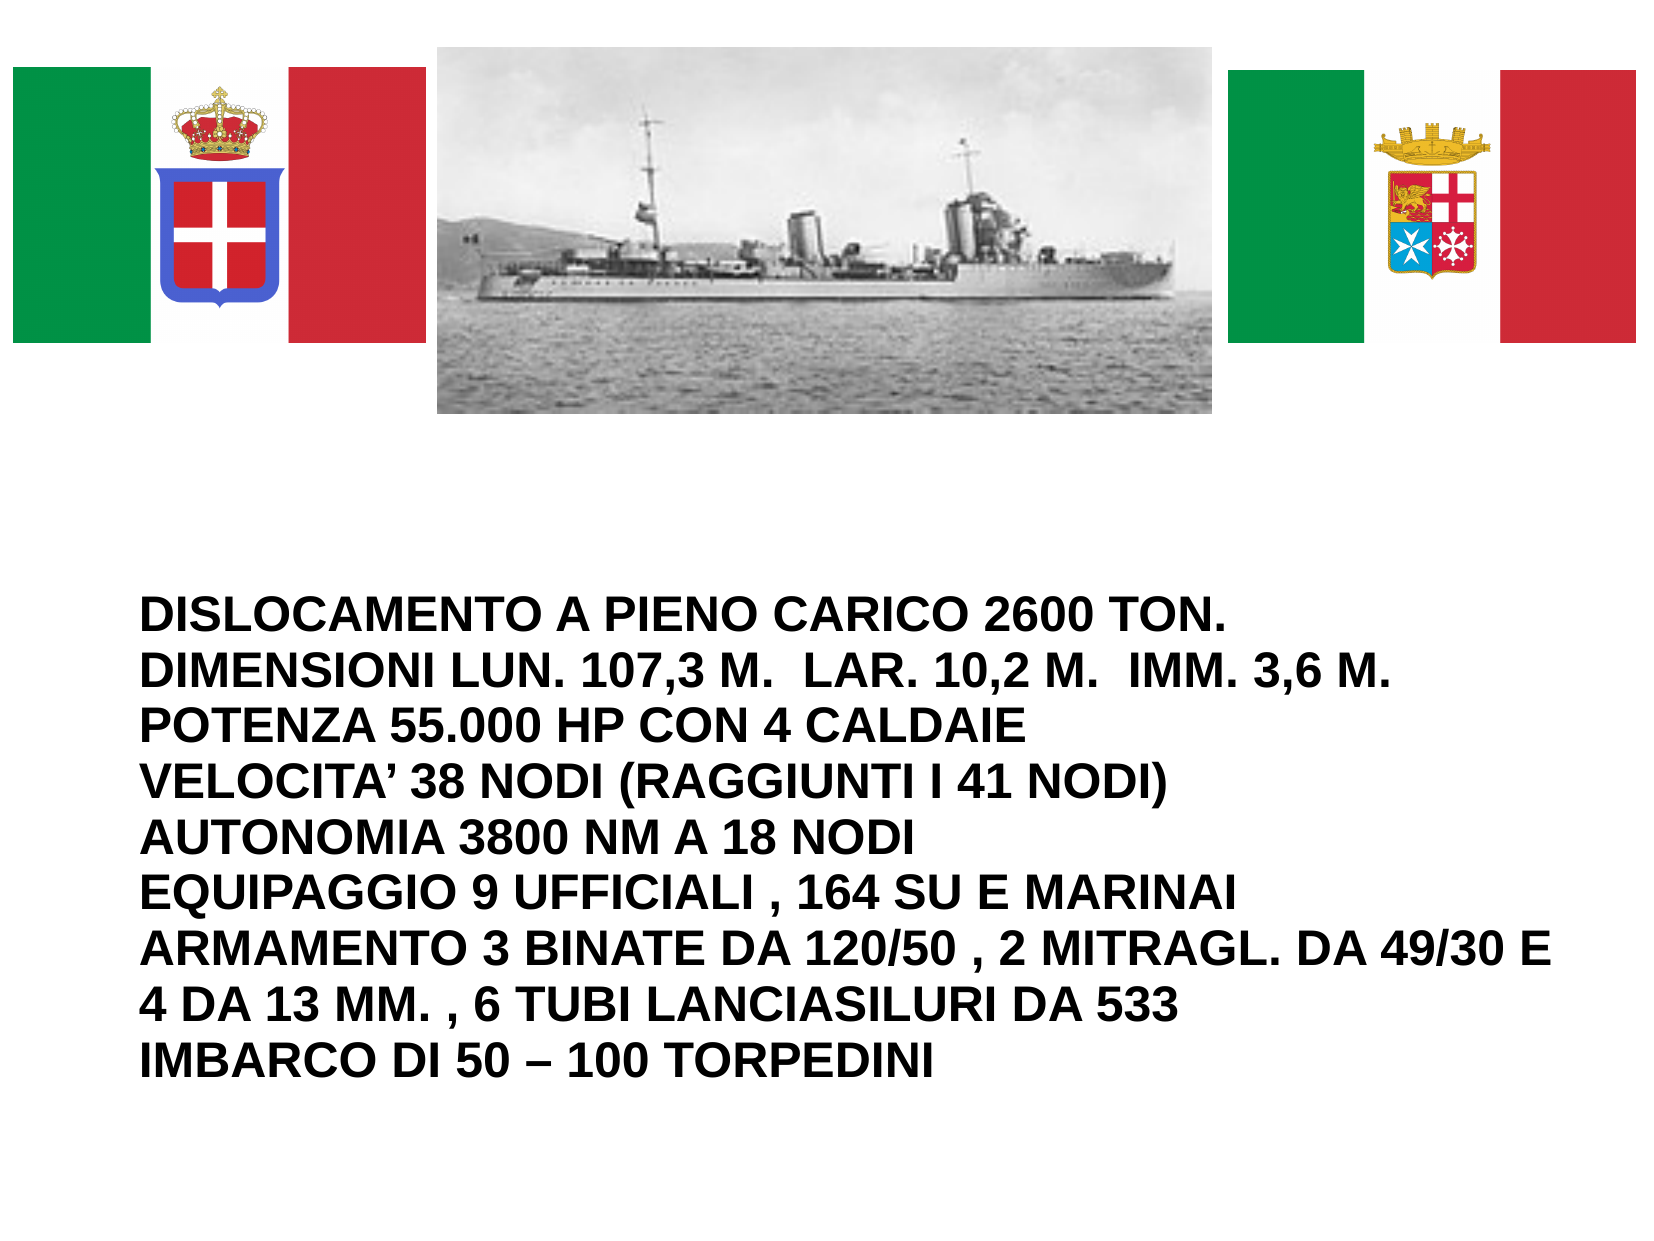

DISLOCAMENTO A PIENO CARICO 2600 TON.
DIMENSIONI LUN. 107,3 M. LAR. 10,2 M. IMM. 3,6 M.
POTENZA 55.000 HP CON 4 CALDAIE
VELOCITA’ 38 NODI (RAGGIUNTI I 41 NODI)
AUTONOMIA 3800 NM A 18 NODI
EQUIPAGGIO 9 UFFICIALI , 164 SU E MARINAI
ARMAMENTO 3 BINATE DA 120/50 , 2 MITRAGL. DA 49/30 E
4 DA 13 MM. , 6 TUBI LANCIASILURI DA 533
IMBARCO DI 50 – 100 TORPEDINI